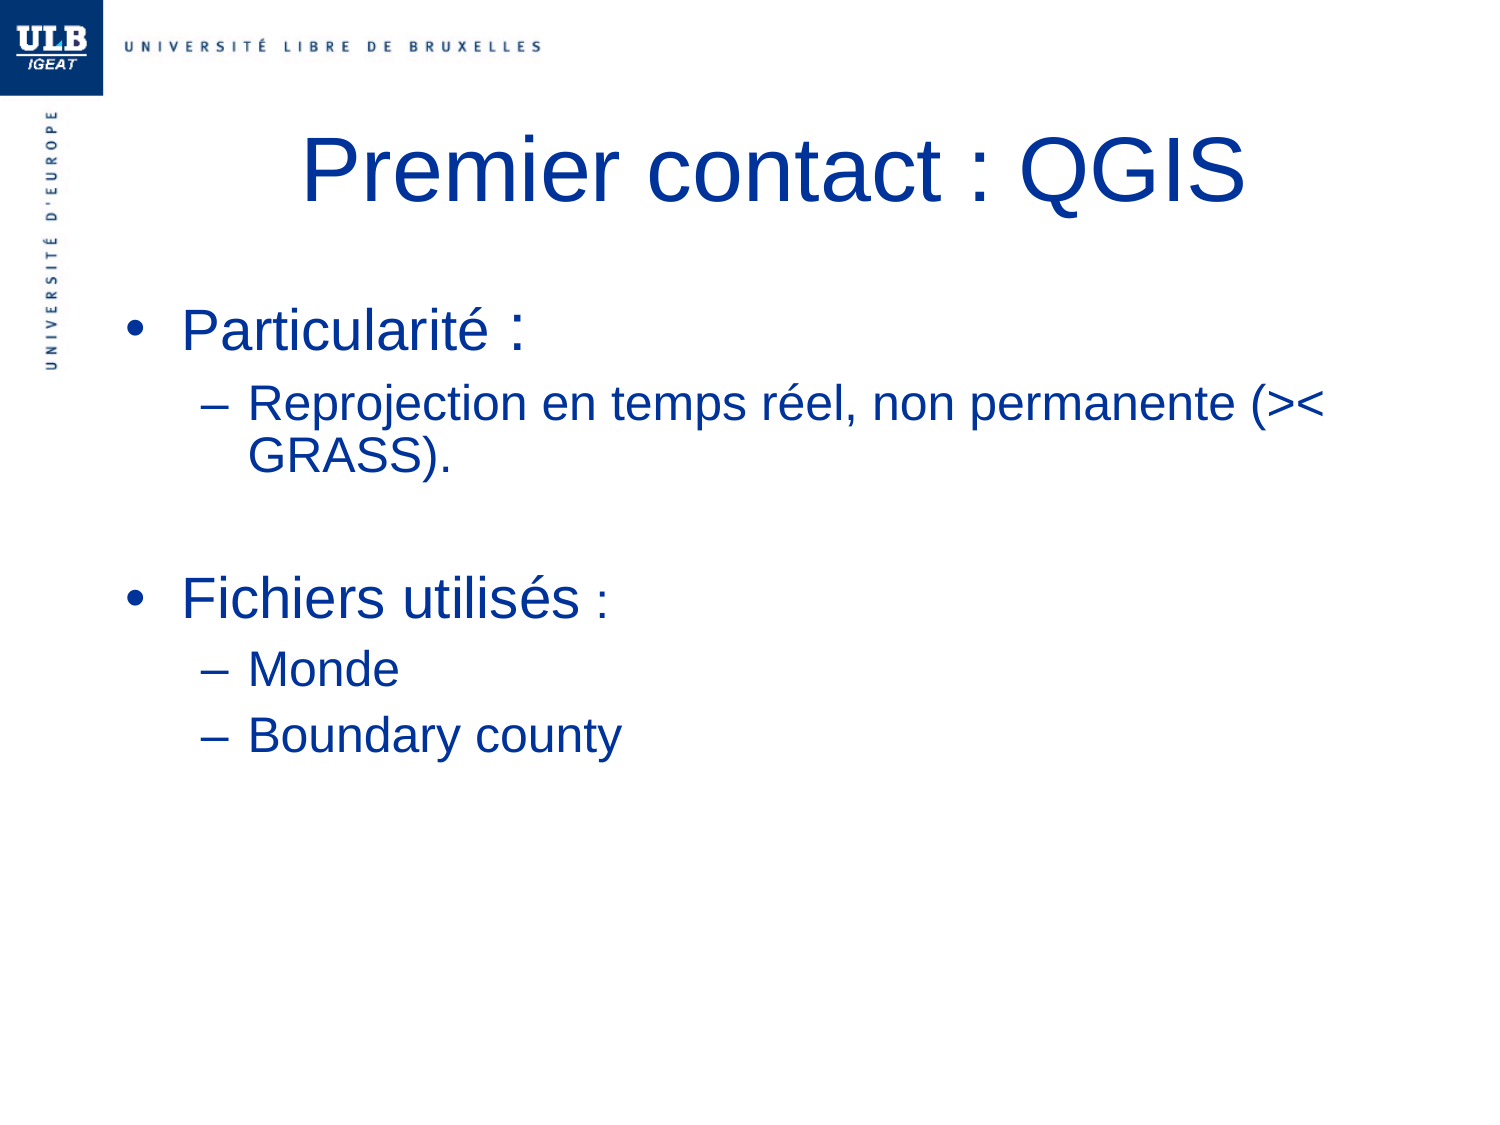

Premier contact : QGIS
# Particularité :
Reprojection en temps réel, non permanente (>< GRASS).
Fichiers utilisés :
Monde
Boundary county